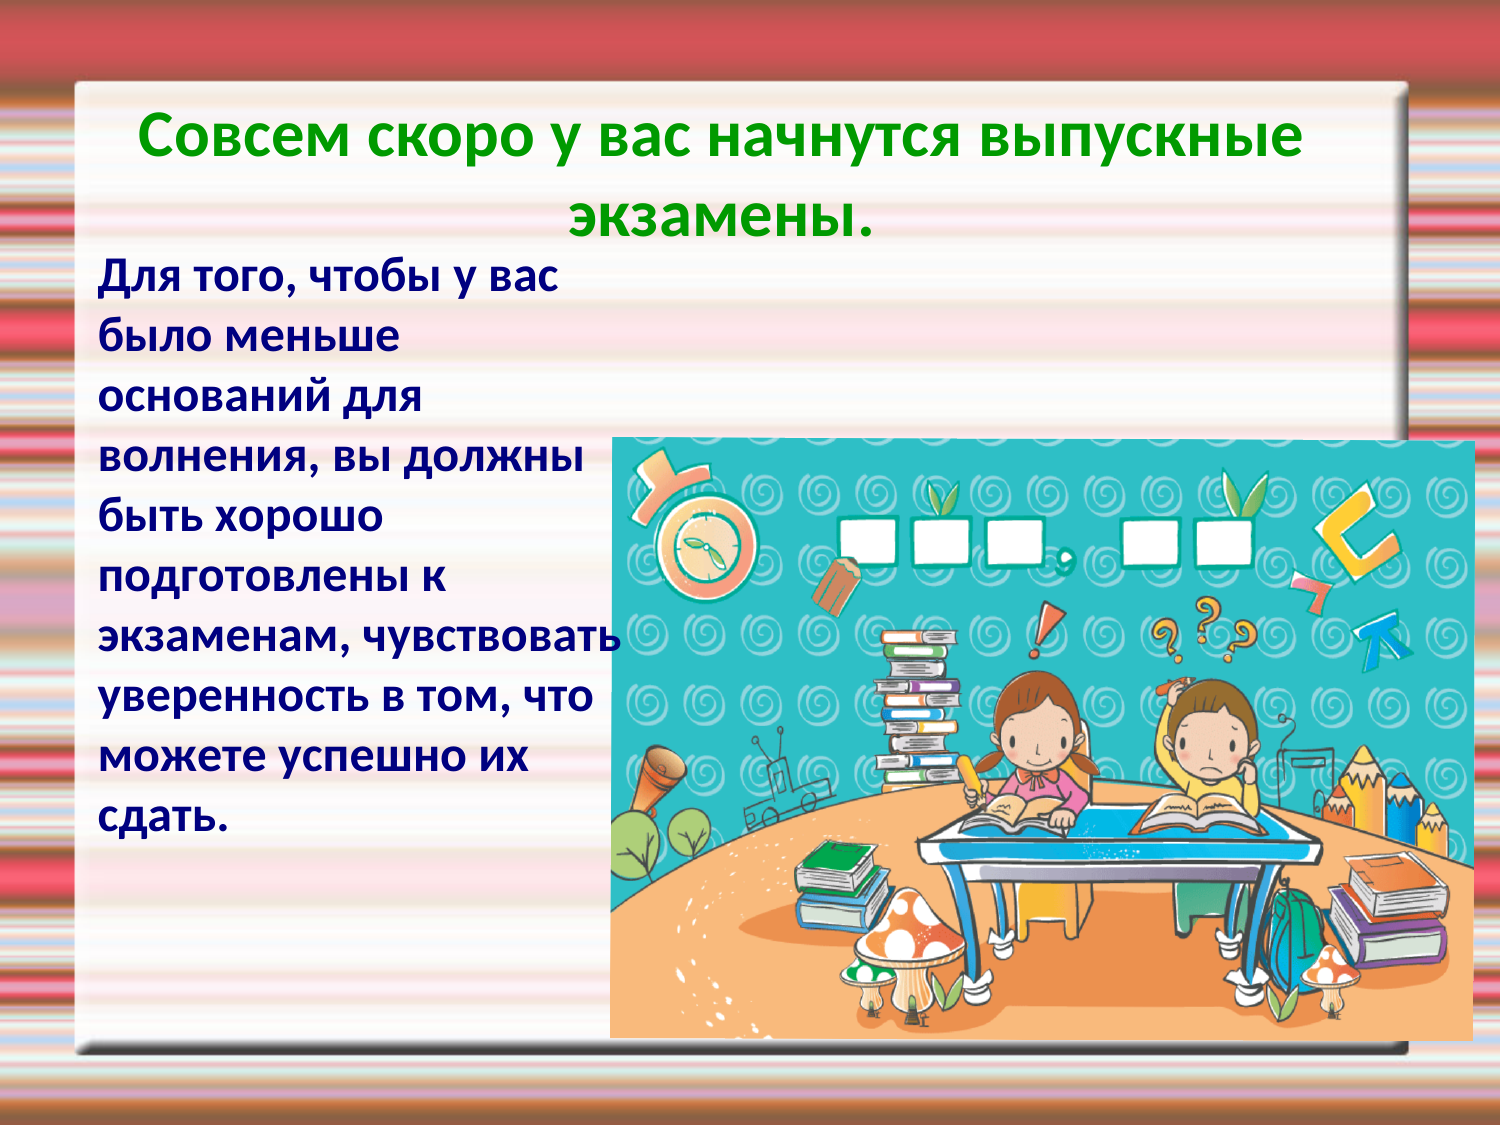

# Совсем скоро у вас начнутся выпускные экзамены.
Для того, чтобы у вас было меньше оснований для волнения, вы должны быть хорошо подготовлены к экзаменам, чувствовать уверенность в том, что можете успешно их сдать.